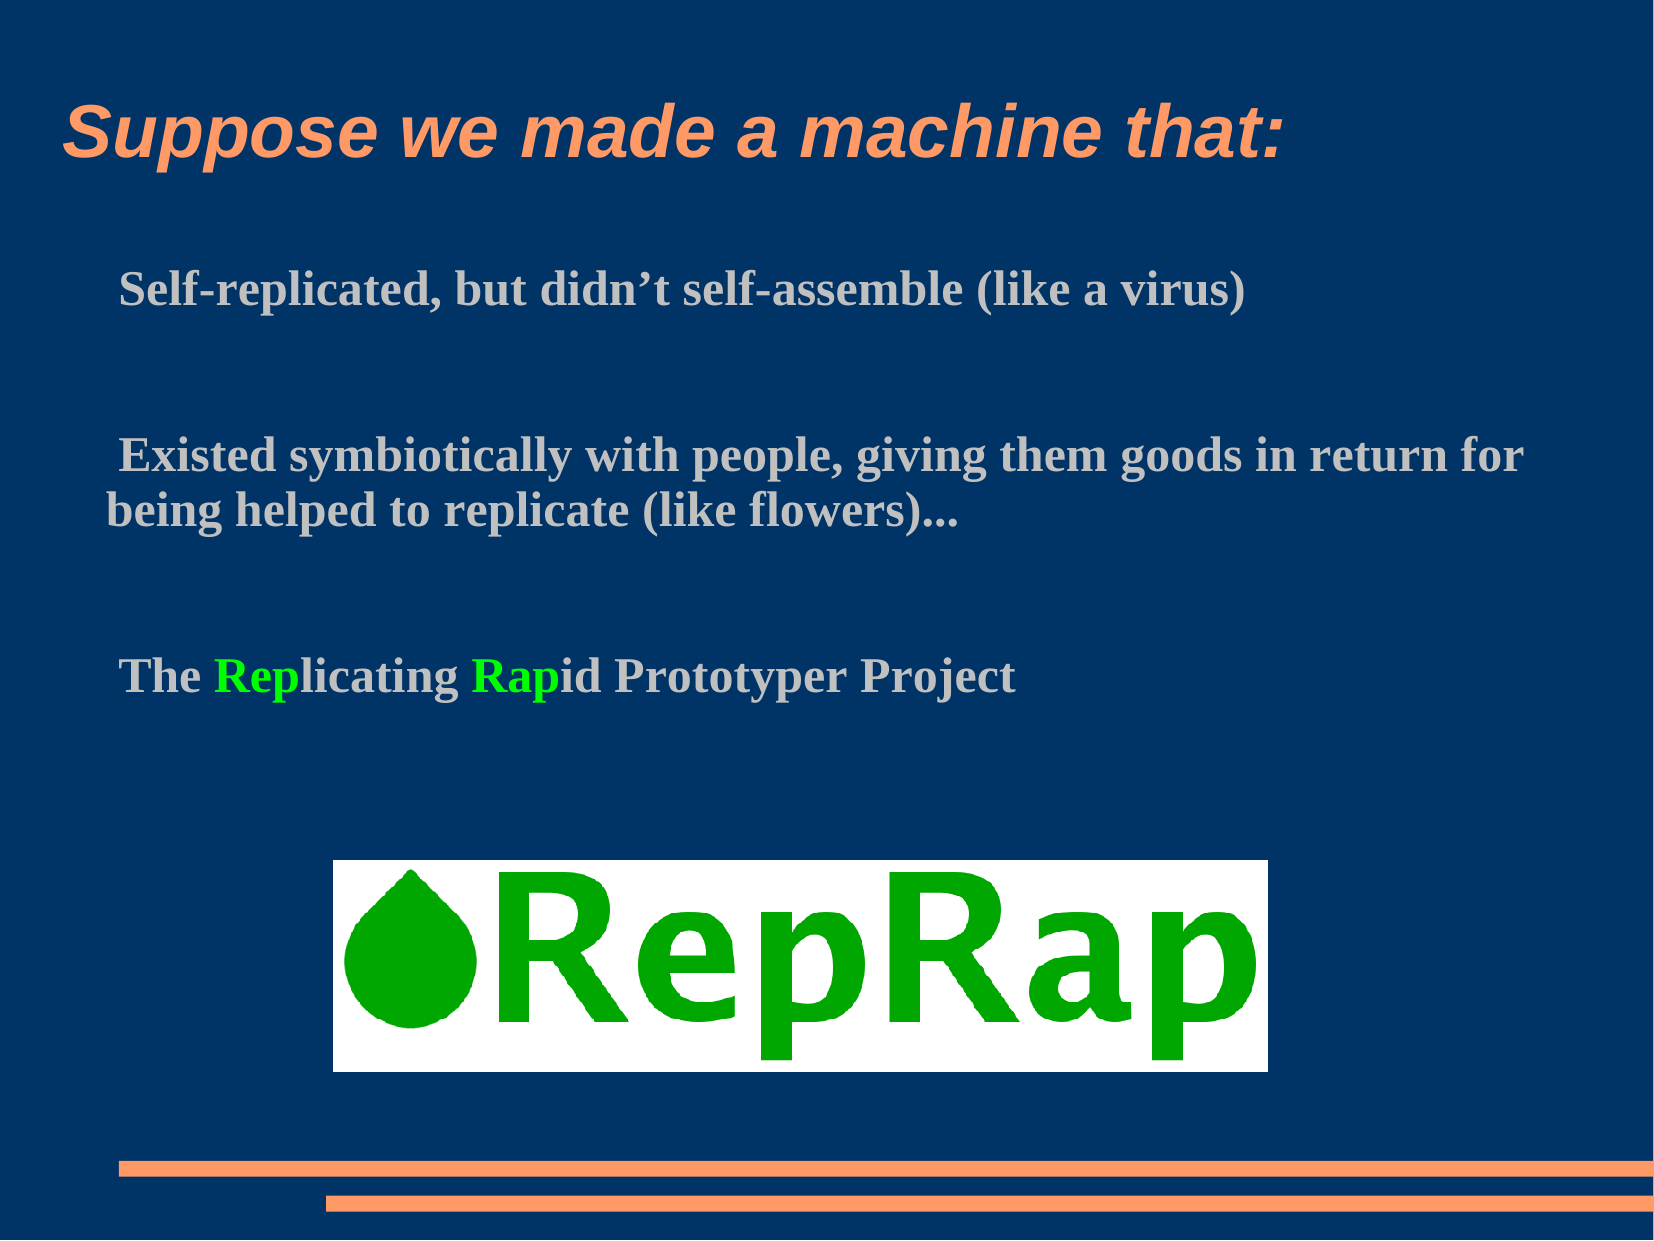

# Suppose we made a machine that:
 Self-replicated, but didn’t self-assemble (like a virus)
 Existed symbiotically with people, giving them goods in return for being helped to replicate (like flowers)...
 The Replicating Rapid Prototyper Project